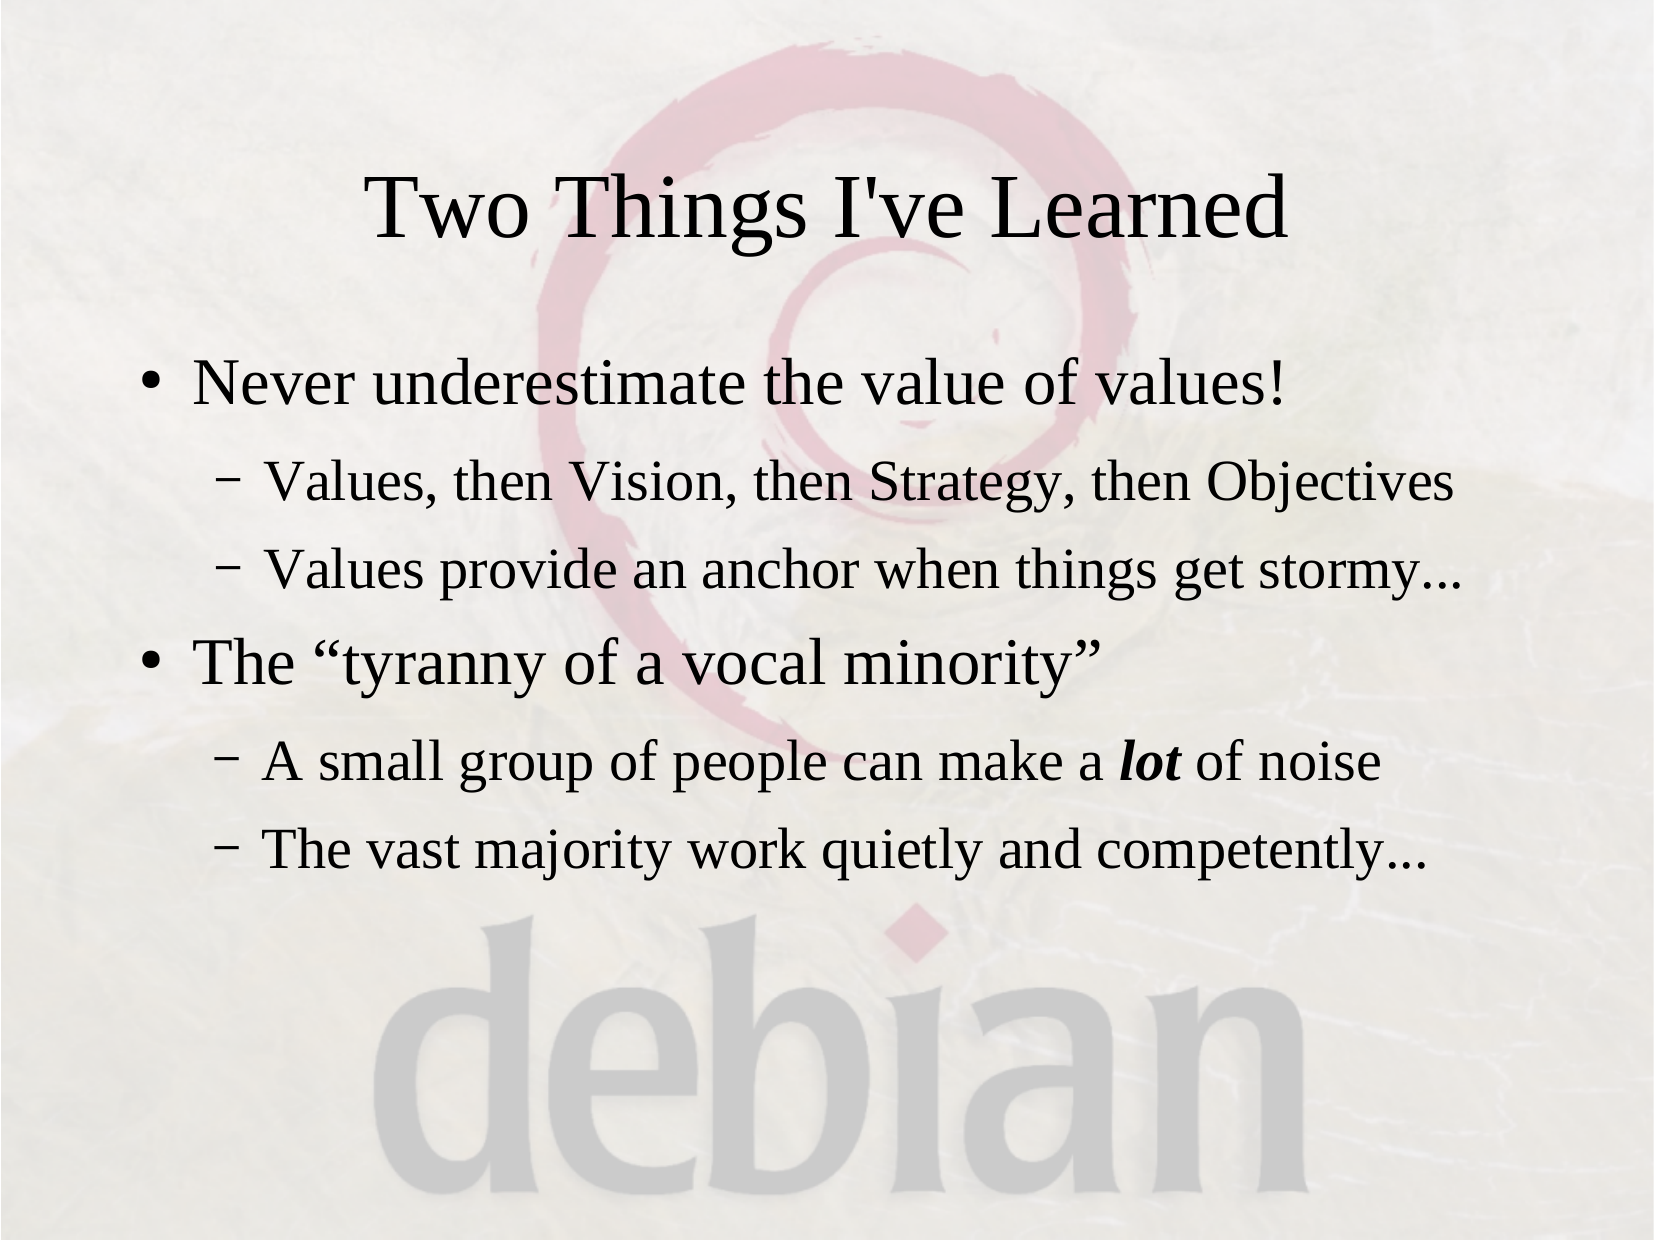

# Two Things I've Learned
Never underestimate the value of values!
Values, then Vision, then Strategy, then Objectives
Values provide an anchor when things get stormy...
The “tyranny of a vocal minority”
A small group of people can make a lot of noise
The vast majority work quietly and competently...